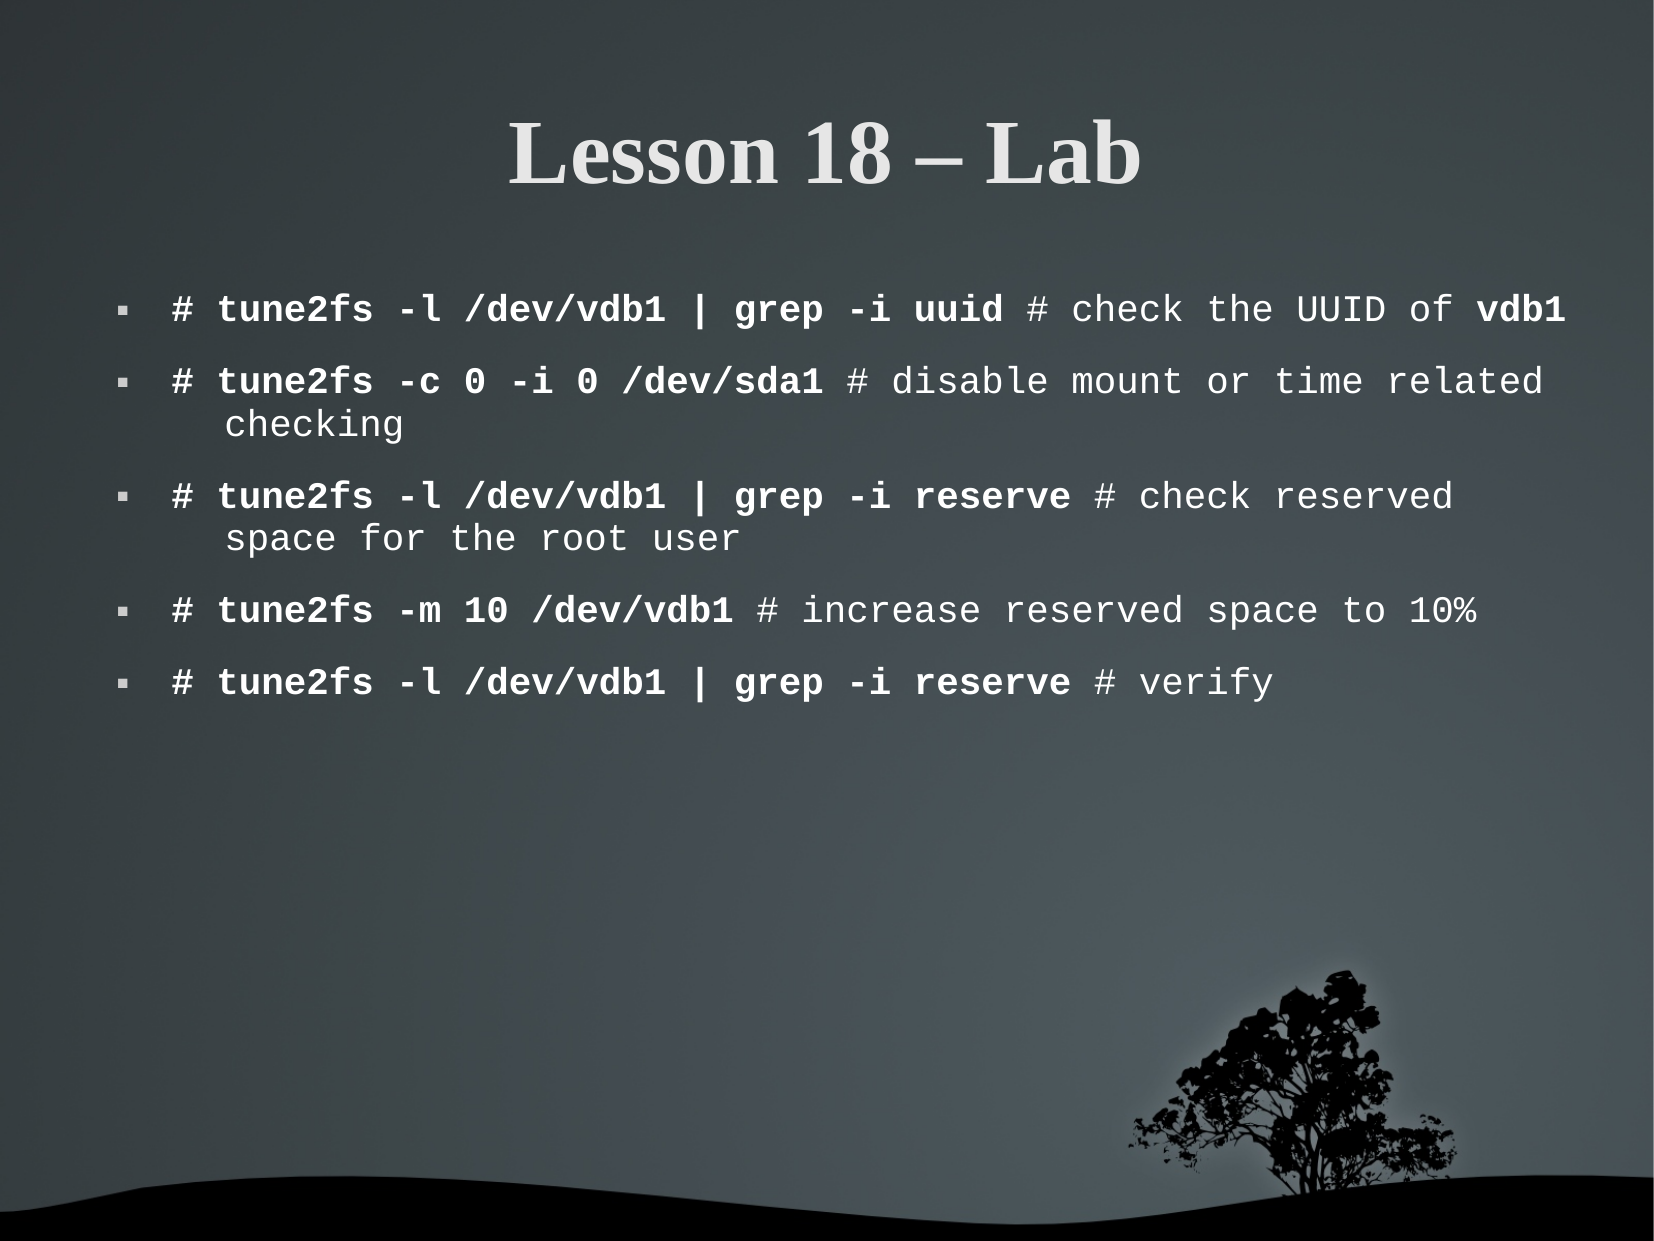

# Lesson 18 – Lab
# tune2fs -l /dev/vdb1 | grep -i uuid # check the UUID of vdb1
# tune2fs -c 0 -i 0 /dev/sda1 # disable mount or time related checking
# tune2fs -l /dev/vdb1 | grep -i reserve # check reserved space for the root user
# tune2fs -m 10 /dev/vdb1 # increase reserved space to 10%
# tune2fs -l /dev/vdb1 | grep -i reserve # verify